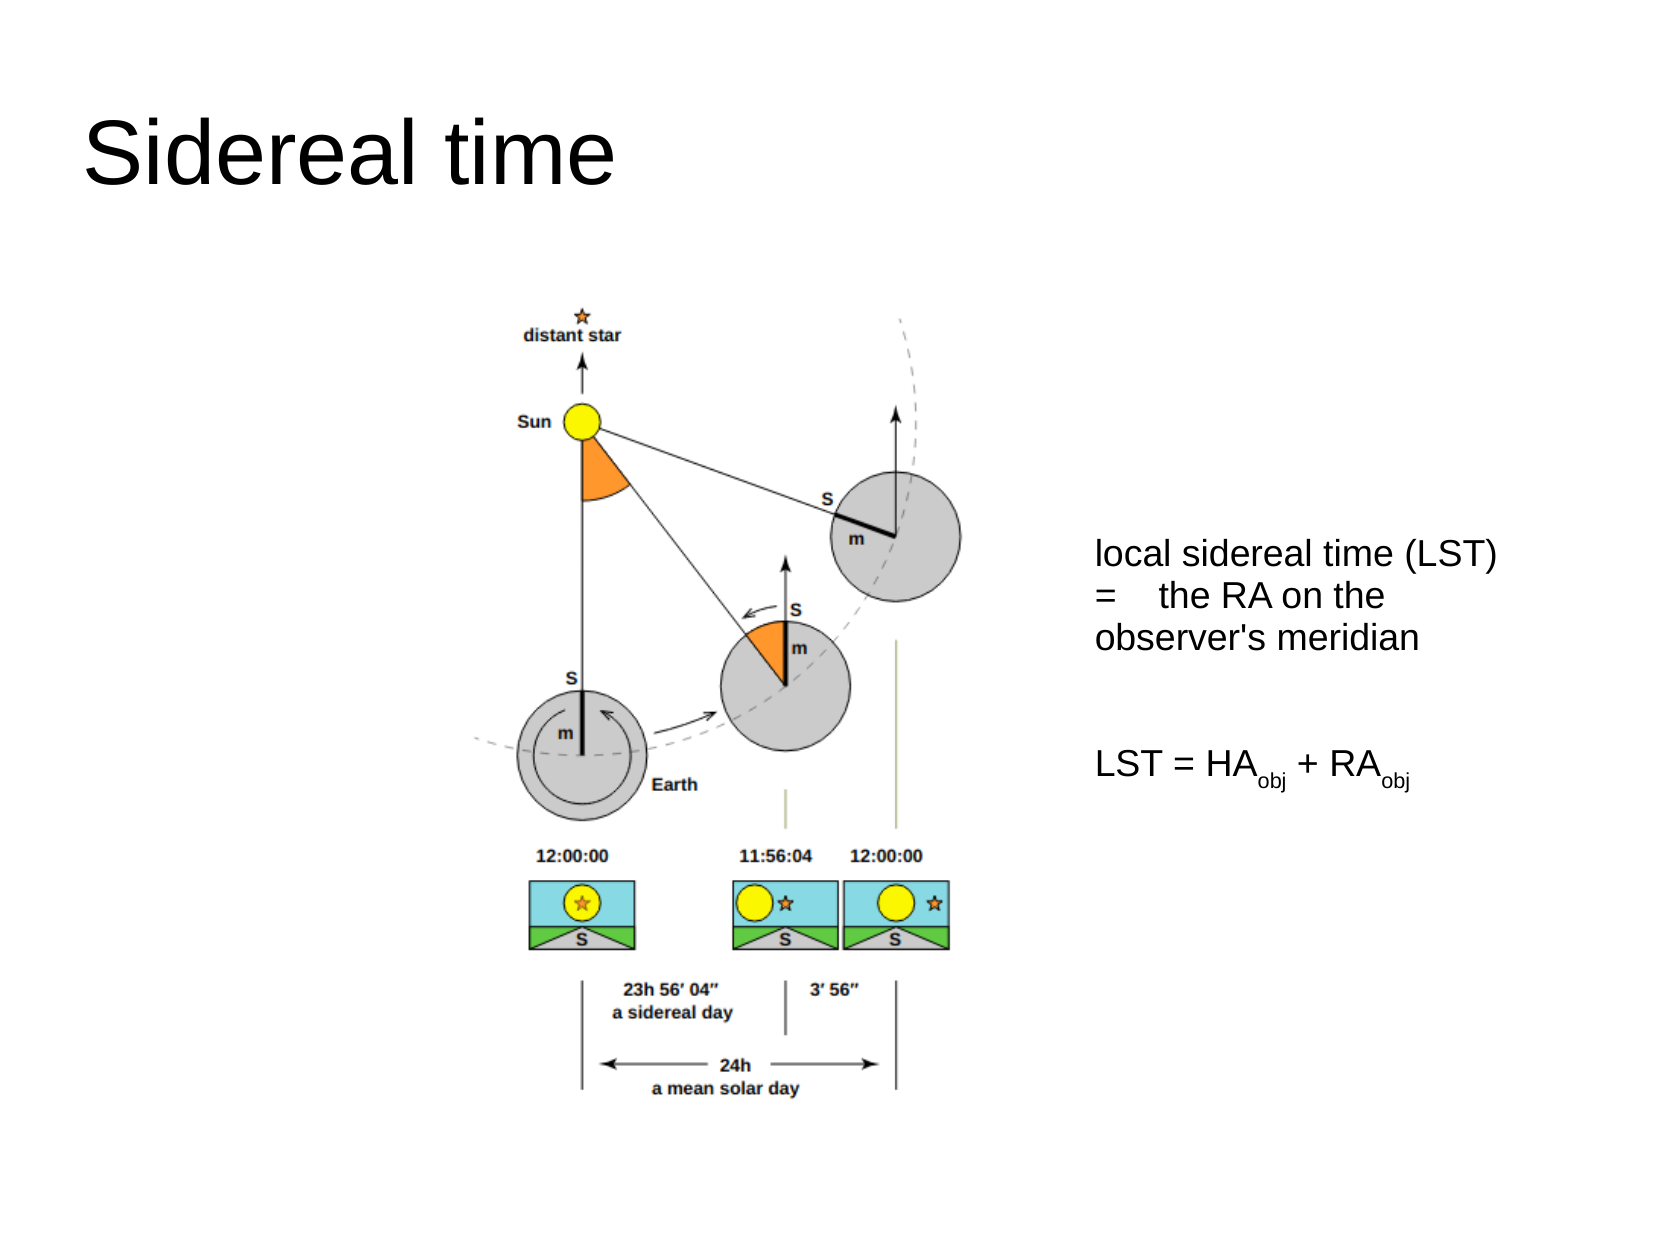

# Sidereal time
local sidereal time (LST) = the RA on the observer's meridian
LST = HAobj + RAobj